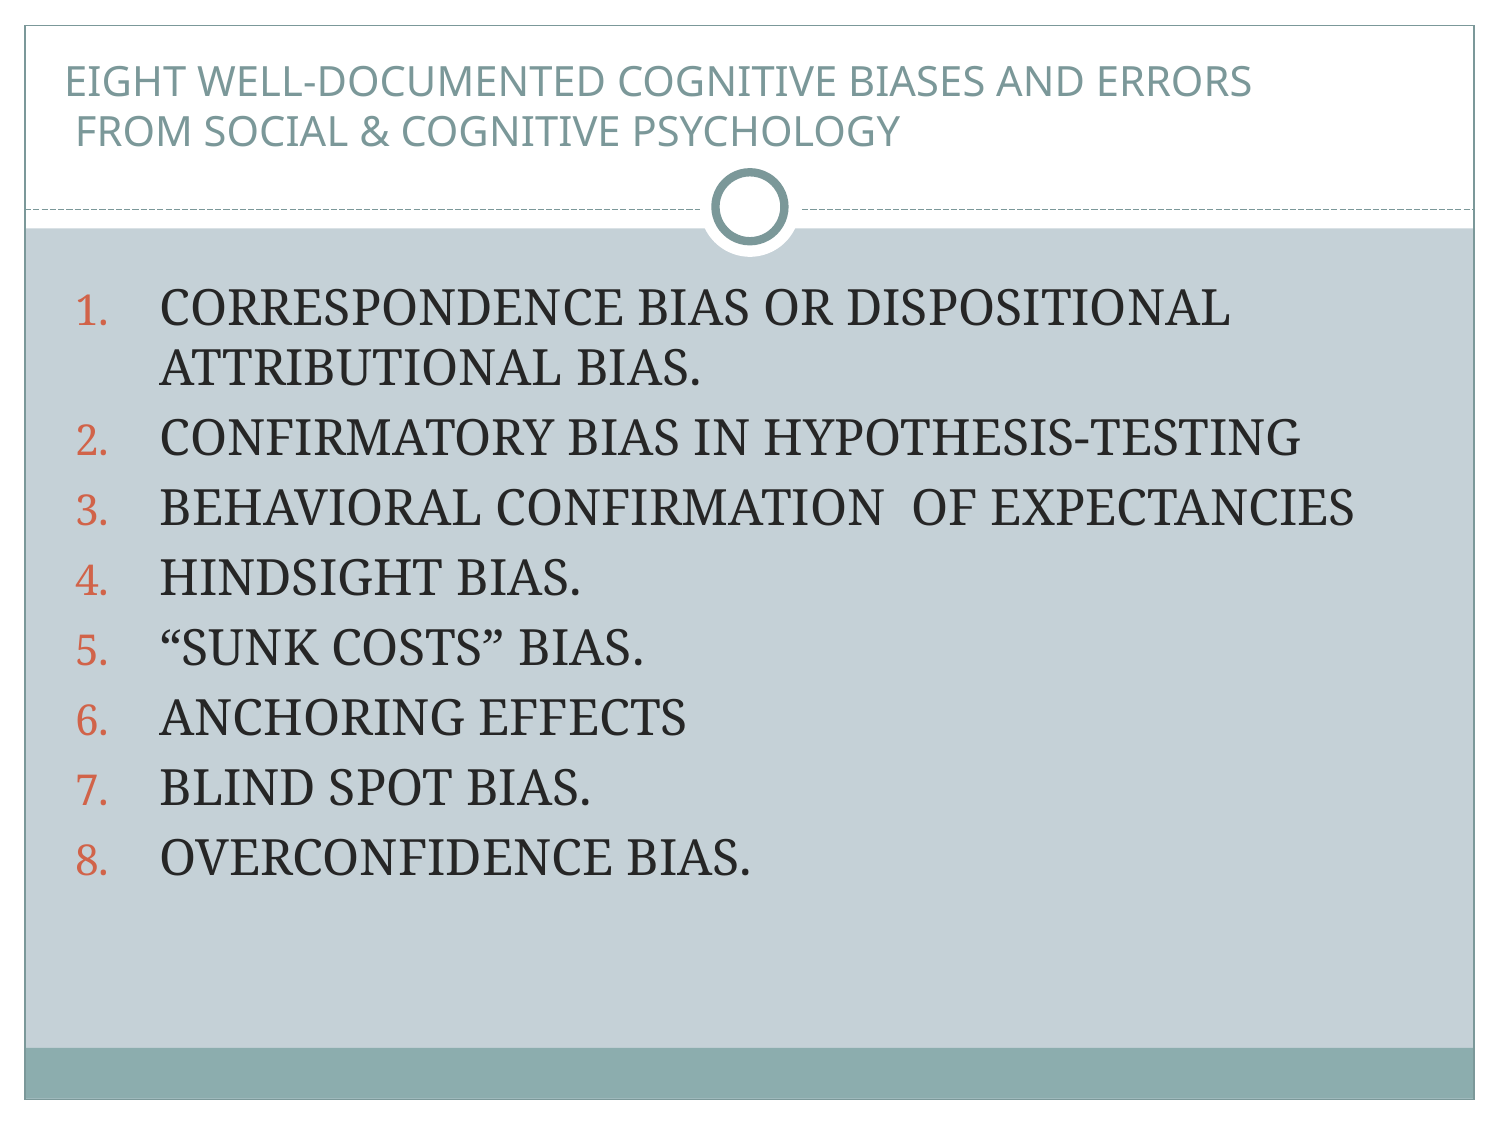

# EIGHT WELL-DOCUMENTED COGNITIVE BIASES AND ERRORS FROM SOCIAL & COGNITIVE PSYCHOLOGY
CORRESPONDENCE BIAS OR DISPOSITIONAL ATTRIBUTIONAL BIAS.
CONFIRMATORY BIAS IN HYPOTHESIS-TESTING
BEHAVIORAL CONFIRMATION OF EXPECTANCIES
HINDSIGHT BIAS.
“SUNK COSTS” BIAS.
ANCHORING EFFECTS
BLIND SPOT BIAS.
OVERCONFIDENCE BIAS.